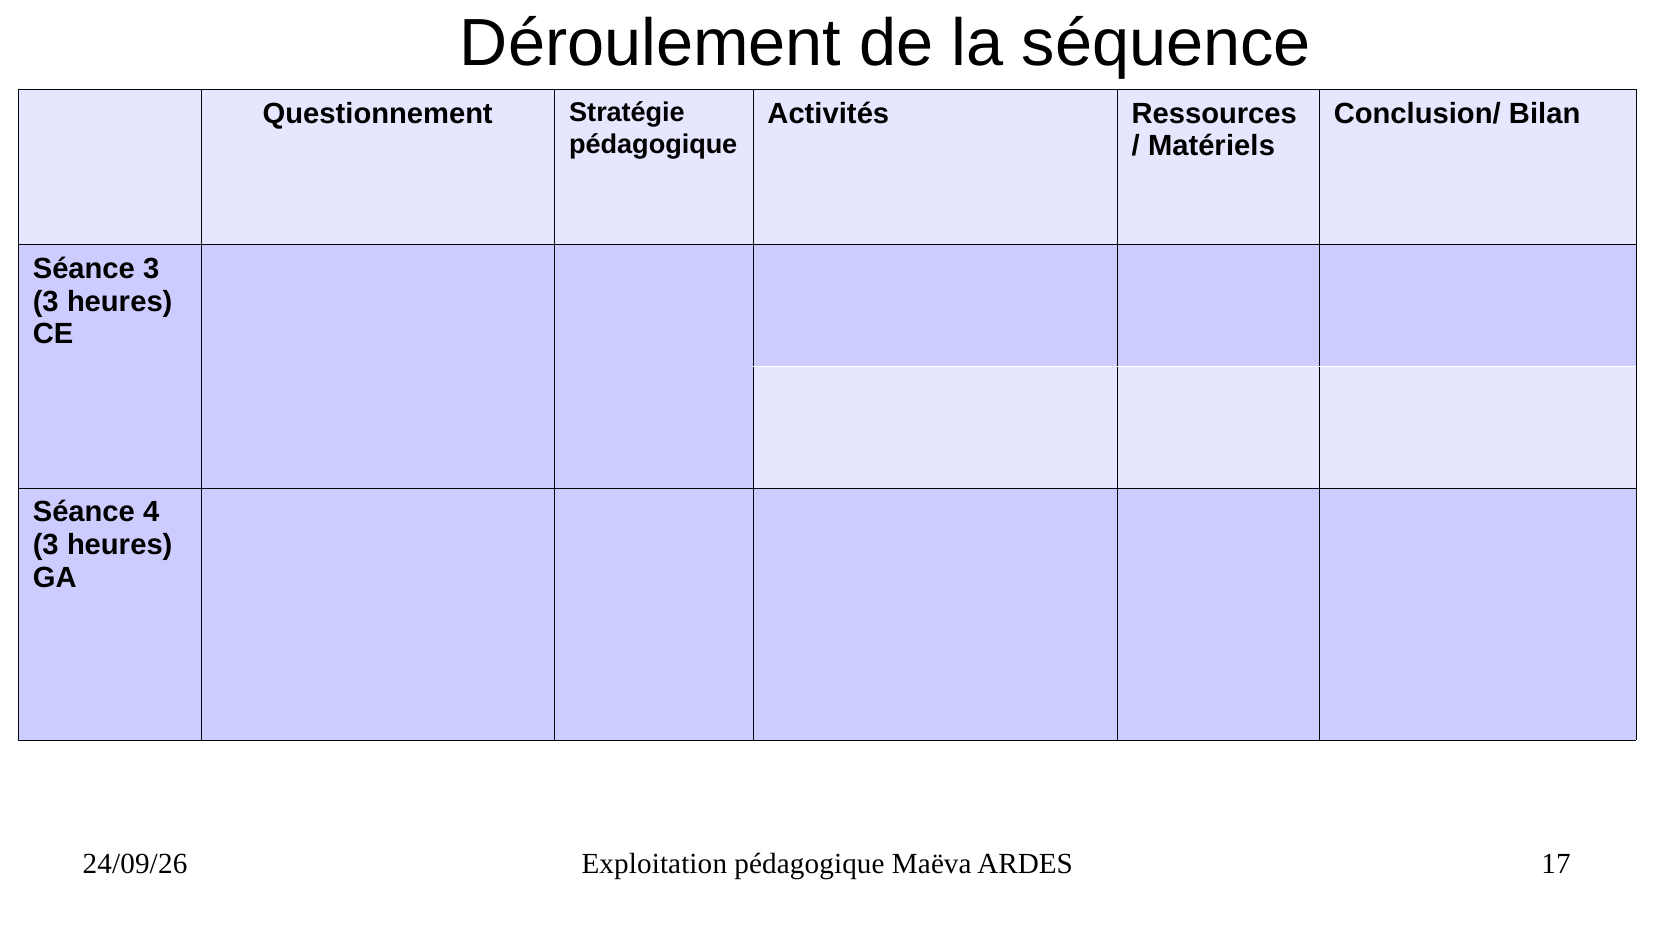

# Déroulement de la séquence
| | Questionnement | Stratégie pédagogique | Activités | Ressources/ Matériels | Conclusion/ Bilan |
| --- | --- | --- | --- | --- | --- |
| Séance 3 (3 heures) CE | | | | | |
| | | | | | |
| Séance 4 (3 heures) GA | | | | | |
Exploitation pédagogique Maëva ARDES
17